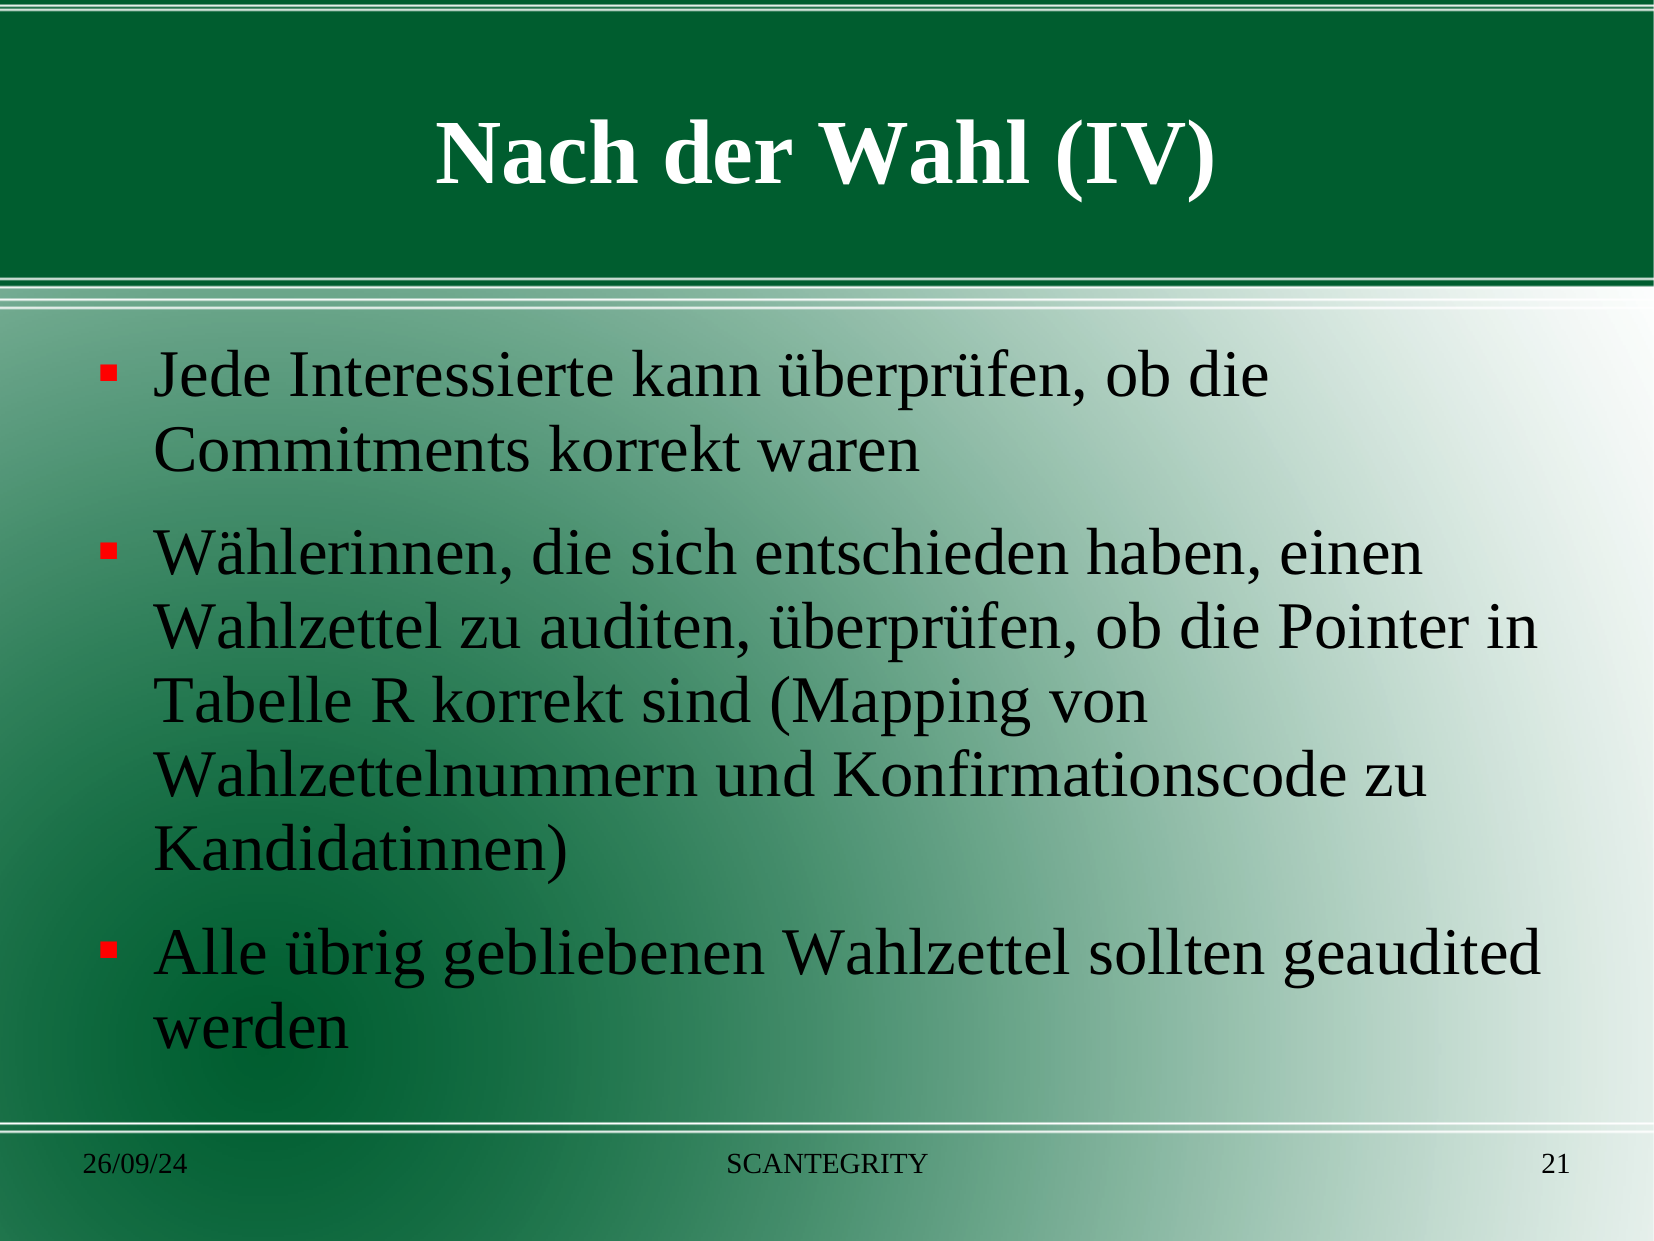

# Nach der Wahl (IV)
Jede Interessierte kann überprüfen, ob die Commitments korrekt waren
Wählerinnen, die sich entschieden haben, einen Wahlzettel zu auditen, überprüfen, ob die Pointer in Tabelle R korrekt sind (Mapping von Wahlzettelnummern und Konfirmationscode zu Kandidatinnen)
Alle übrig gebliebenen Wahlzettel sollten geaudited werden
SCANTEGRITY
21